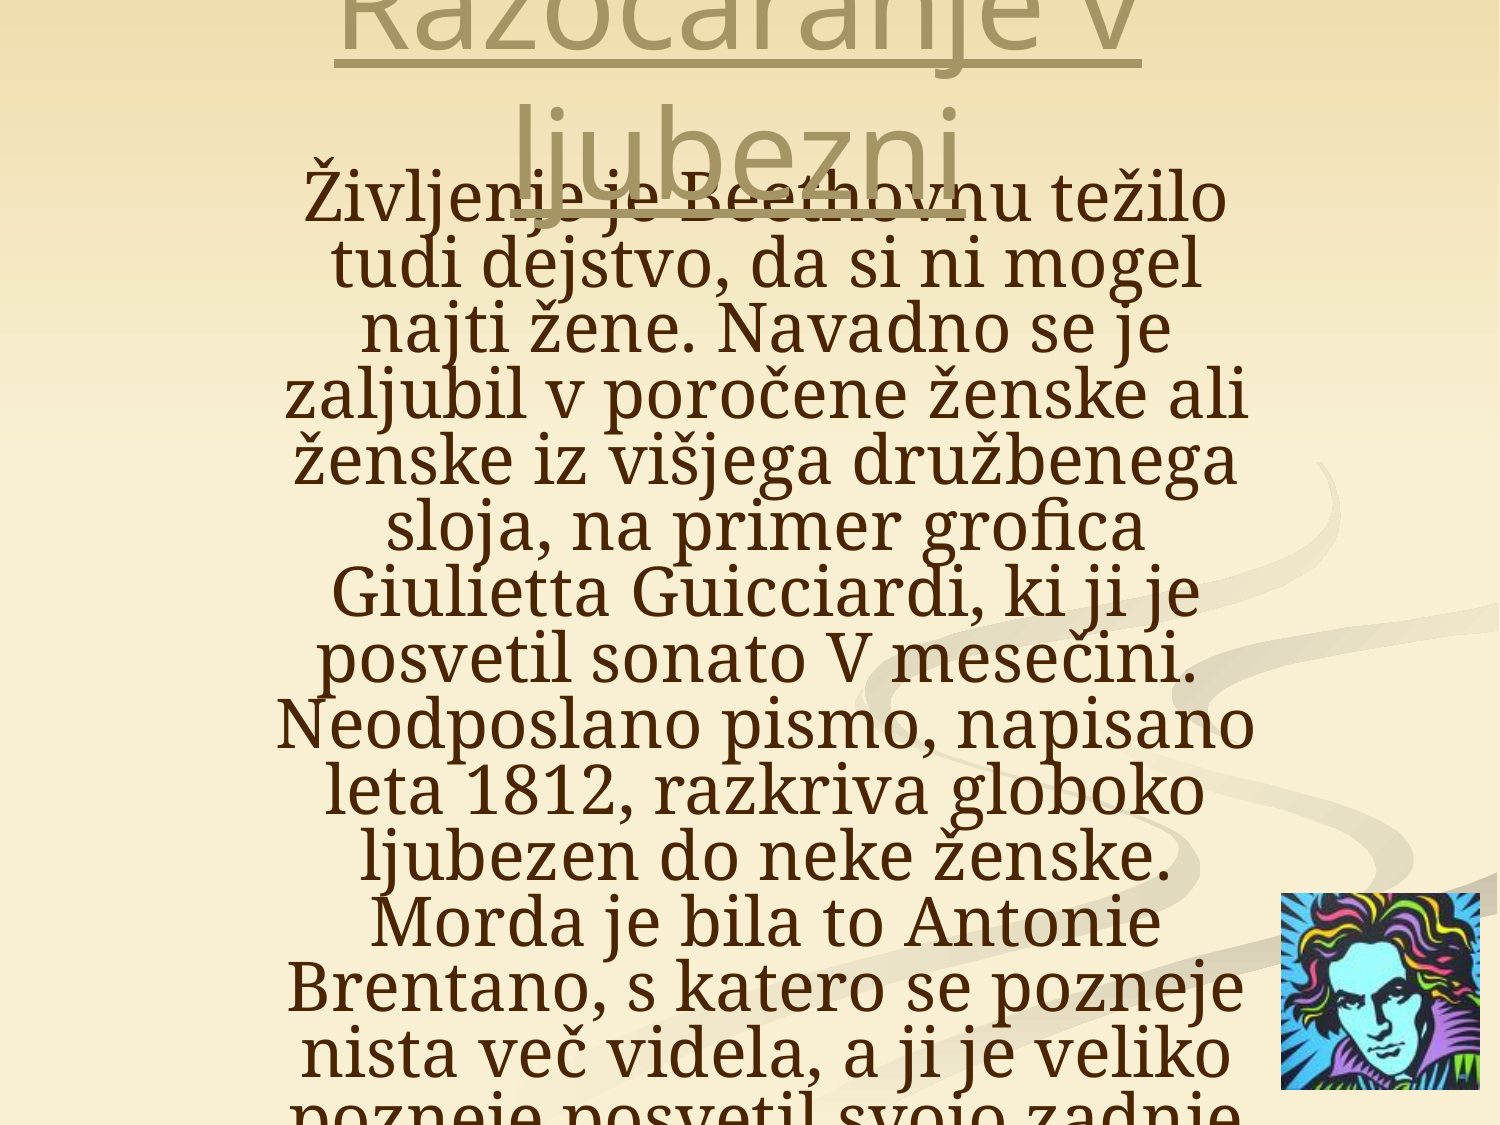

Razočaranje v ljubezni
# Življenje je Beethovnu težilo tudi dejstvo, da si ni mogel najti žene. Navadno se je zaljubil v poročene ženske ali ženske iz višjega družbenega sloja, na primer grofica Giulietta Guicciardi, ki ji je posvetil sonato V mesečini. Neodposlano pismo, napisano leta 1812, razkriva globoko ljubezen do neke ženske. Morda je bila to Antonie Brentano, s katero se pozneje nista več videla, a ji je veliko pozneje posvetil svojo zadnje delo za klavir, Variacije na Diabellijevo temo.